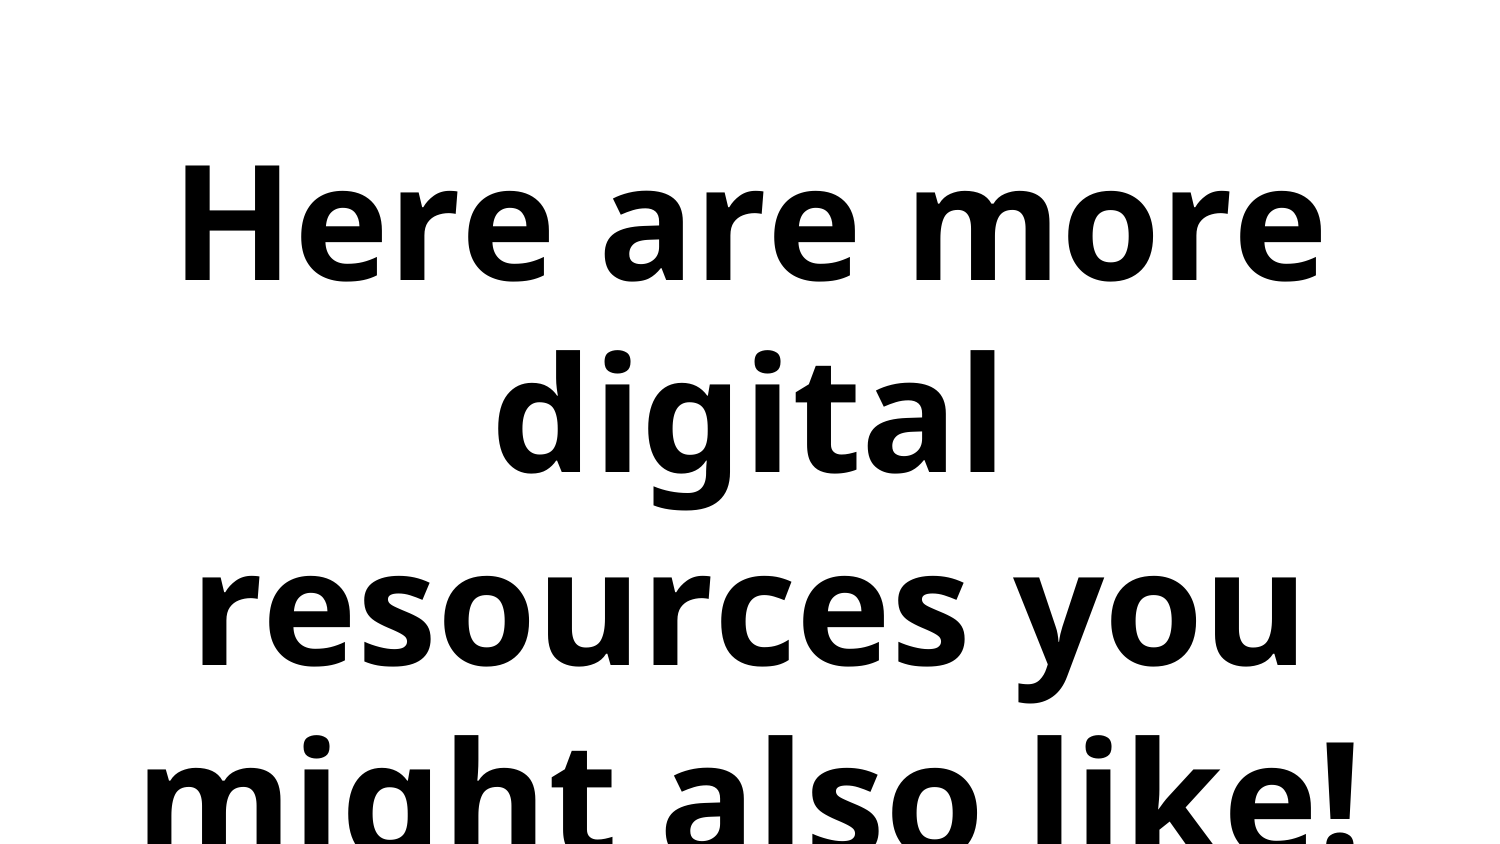

Here are more digital resources you might also like!